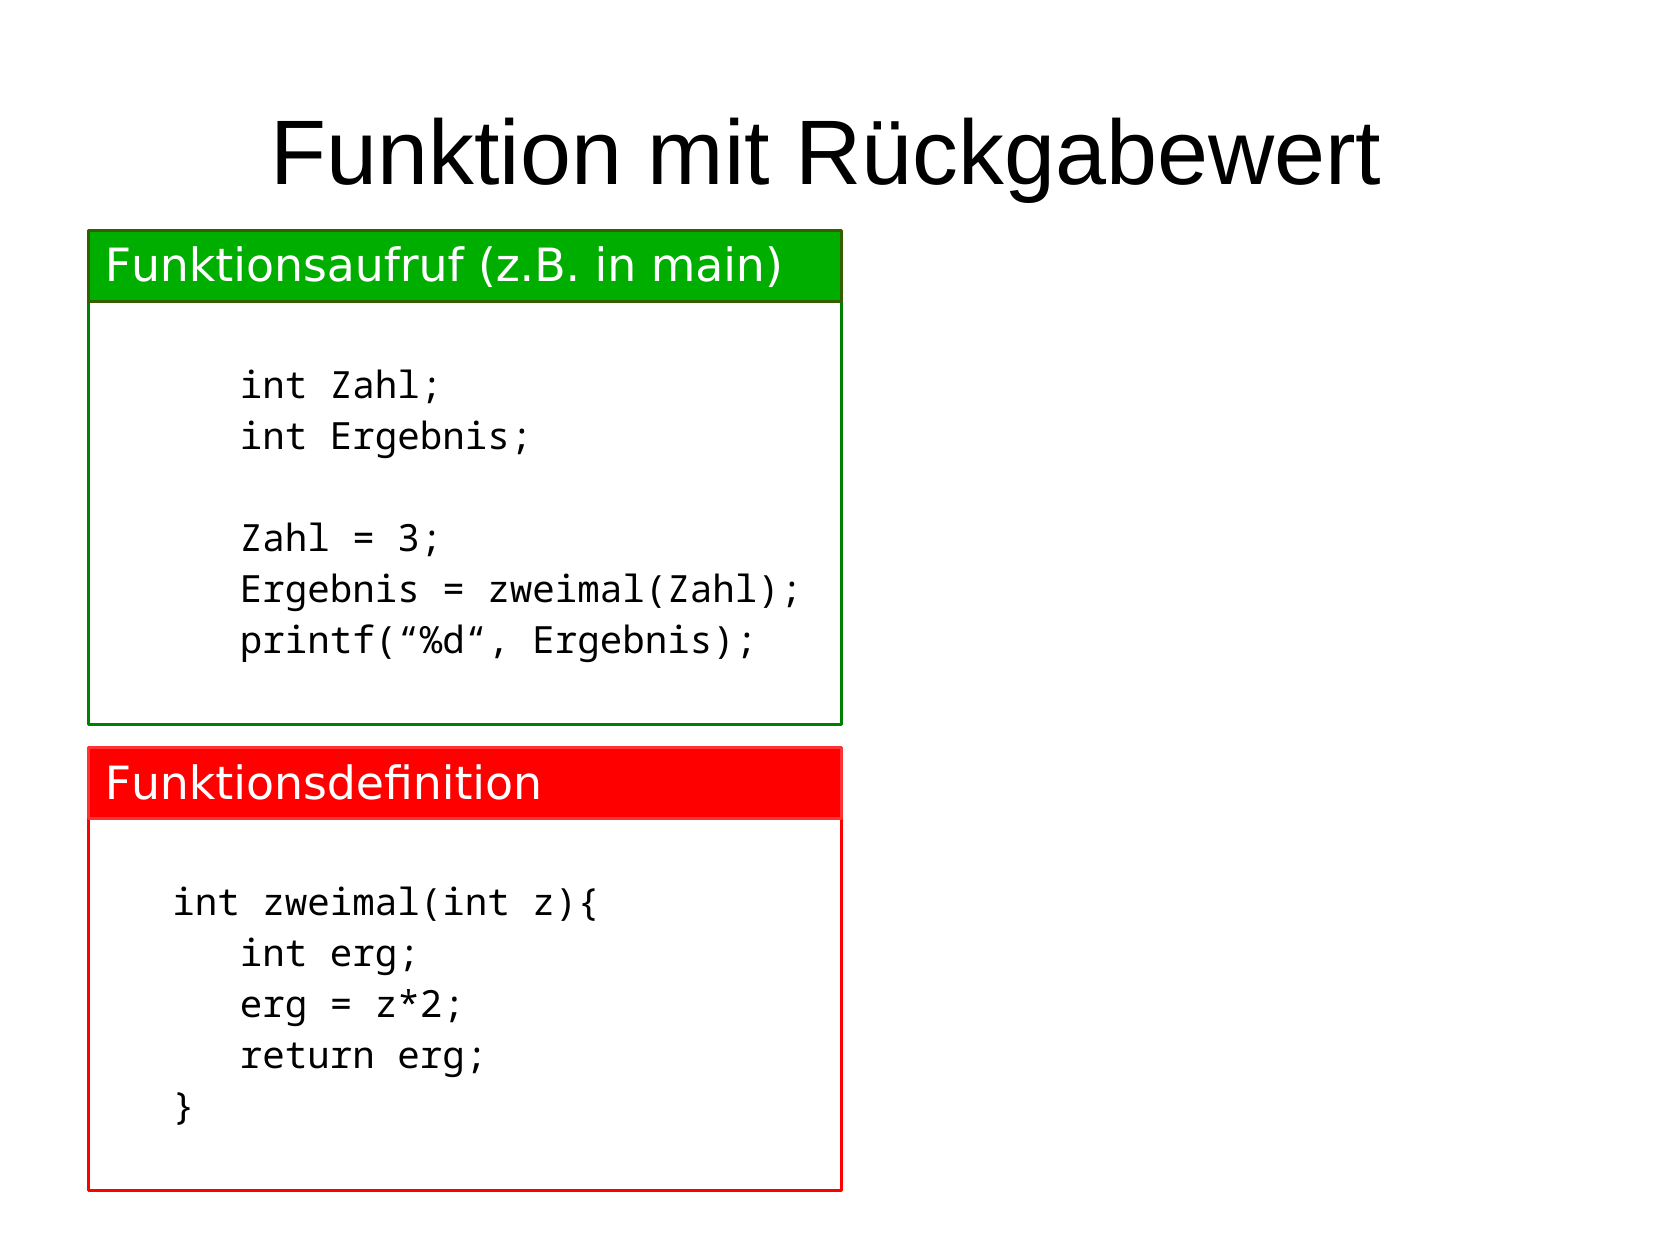

# Funktion mit Rückgabewert
Funktionsaufruf (z.B. in main)
 int Zahl;
 int Ergebnis;
 Zahl = 3;
 Ergebnis = zweimal(Zahl);
 printf(“%d“, Ergebnis);
Funktionsdefinition
 int zweimal(int z){
 int erg;
 erg = z*2;
 return erg;
 }